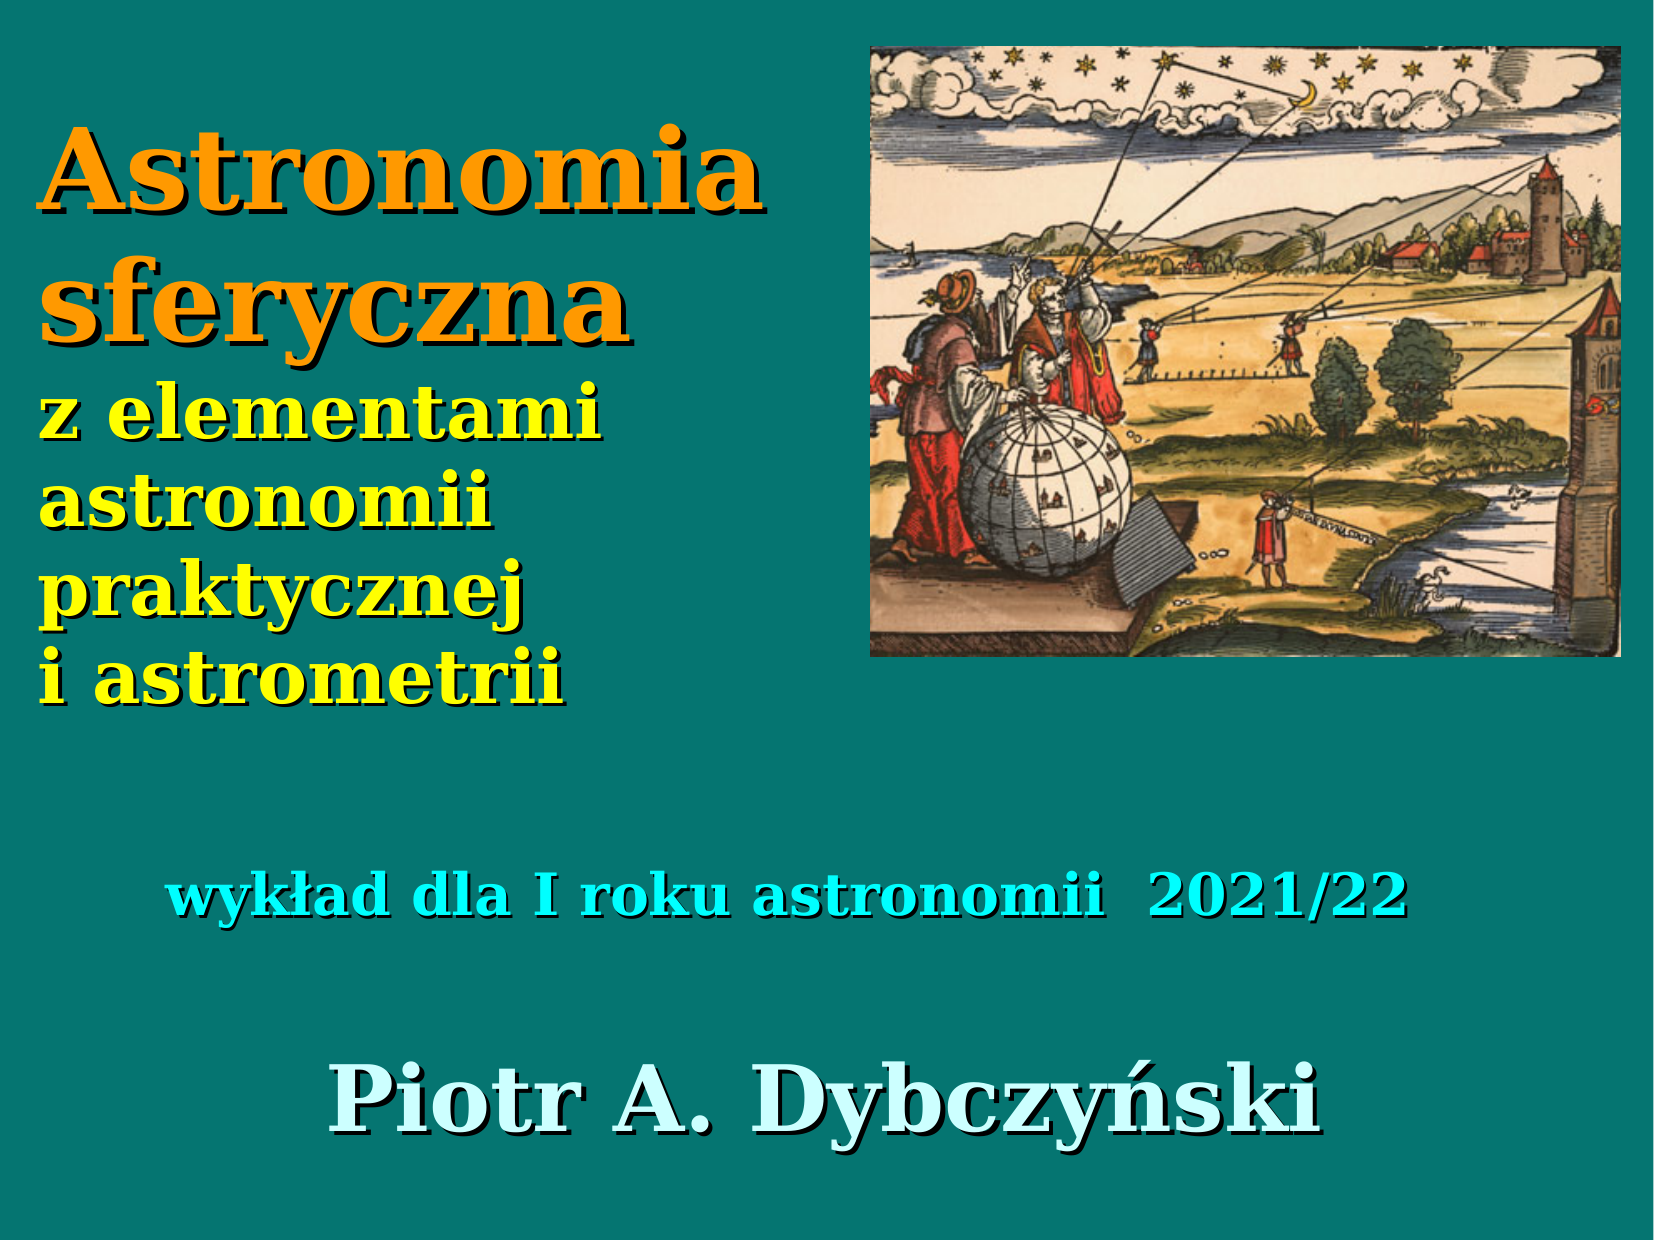

# Astronomia sferyczna z elementami astronomii praktycznej i astrometrii wykład dla I roku astronomii 2021/22 Piotr A. Dybczyński